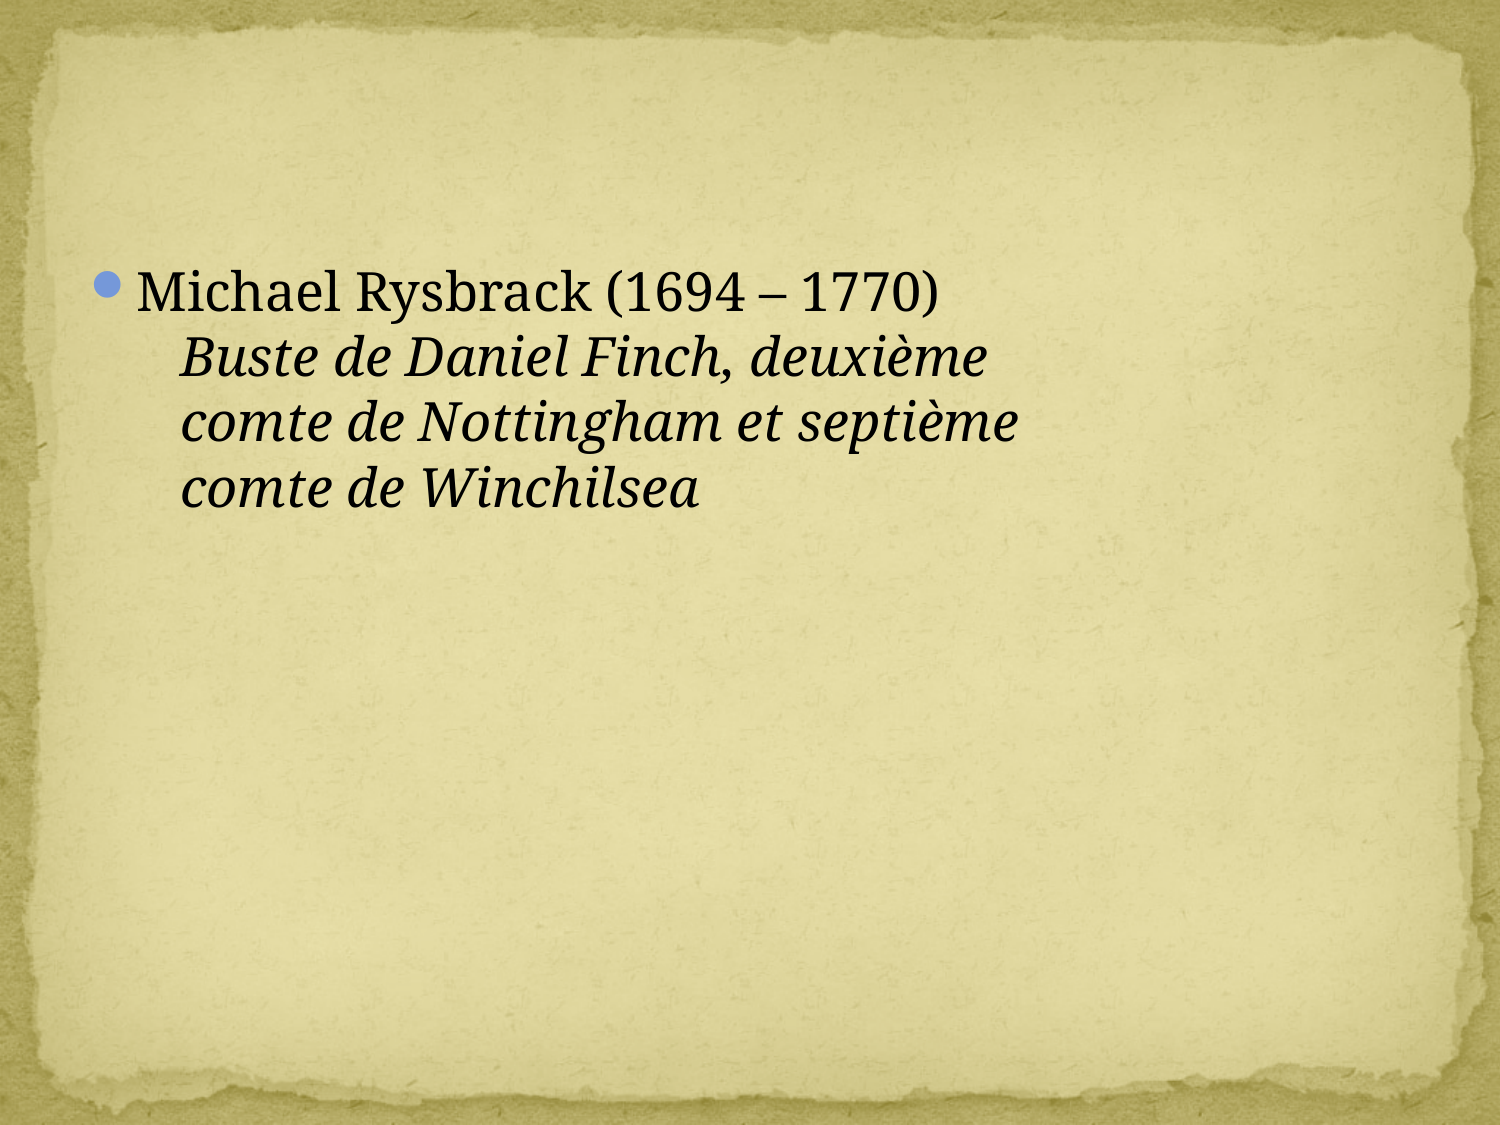

# Michael Rysbrack (1694 – 1770) Buste de Daniel Finch, deuxième comte de Nottingham et septième comte de Winchilsea